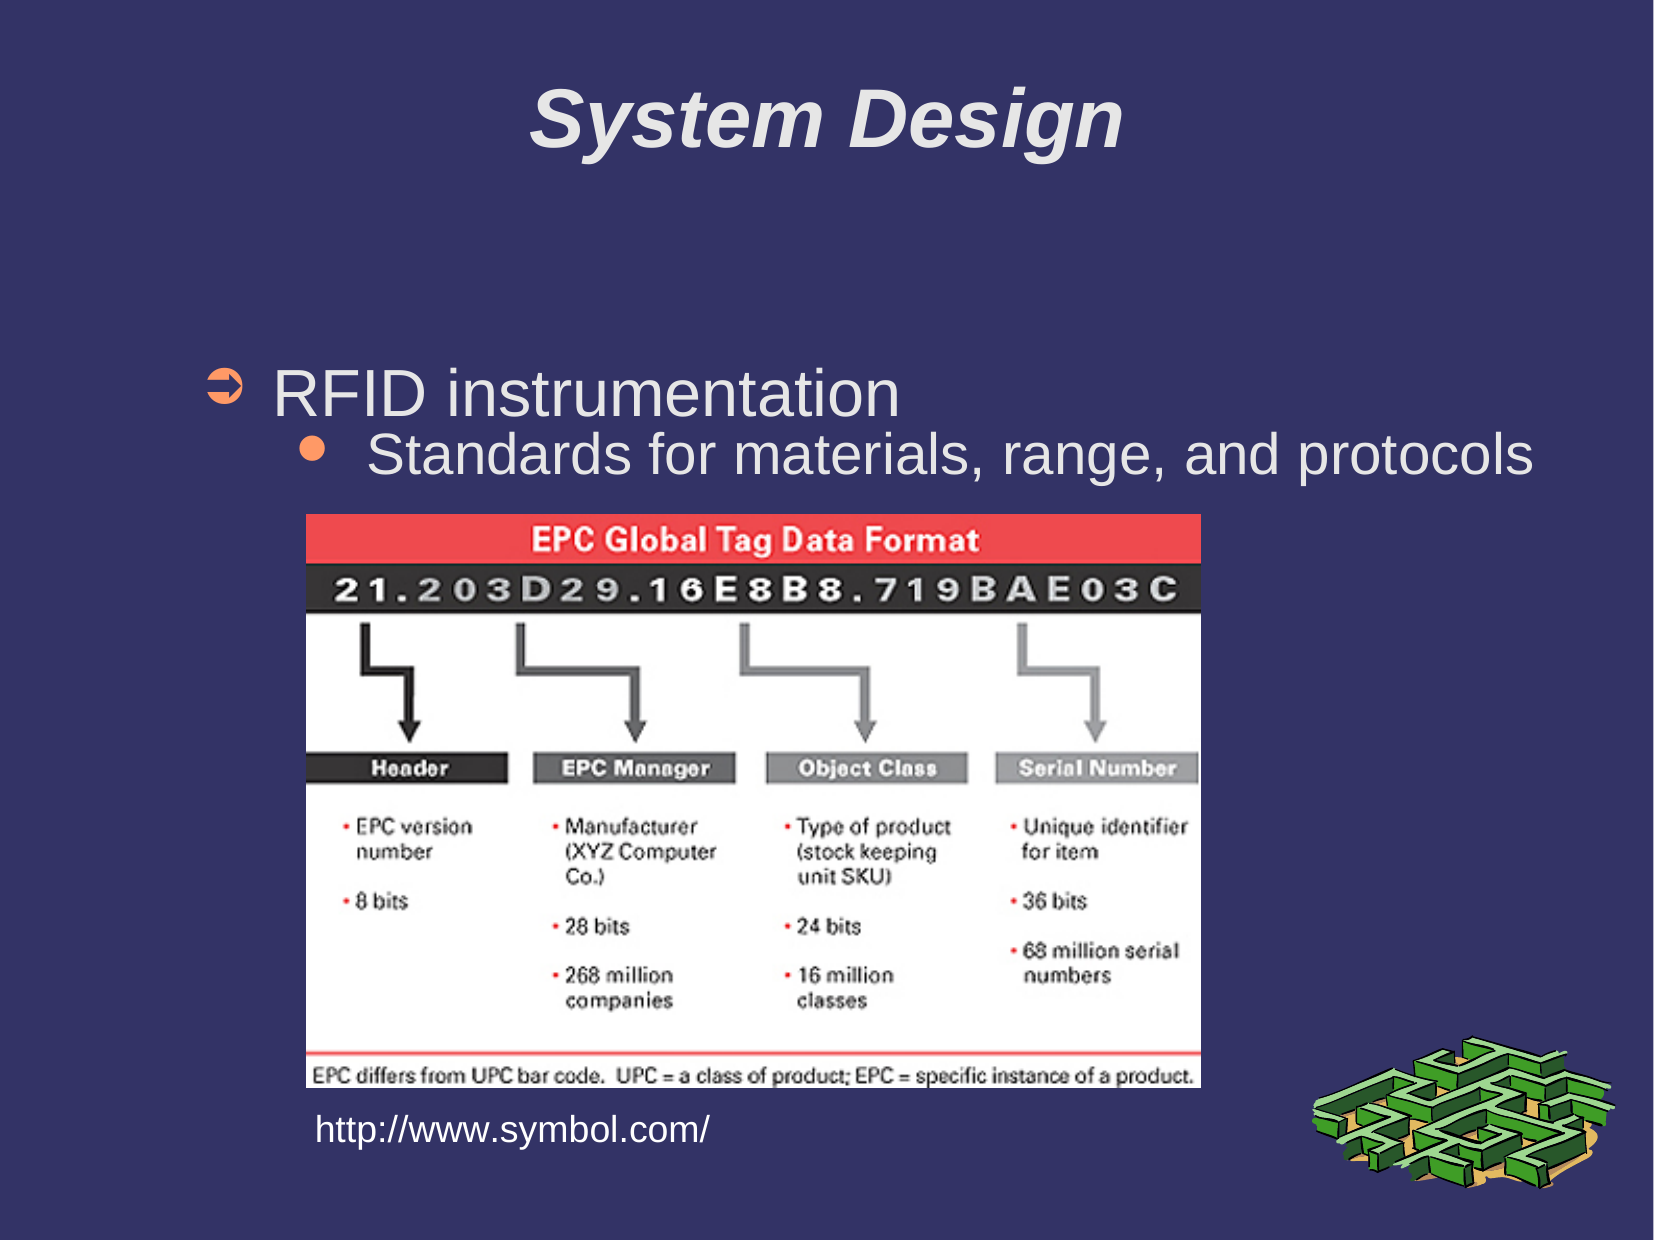

# System Design
RFID instrumentation
Standards for materials, range, and protocols
http://www.symbol.com/